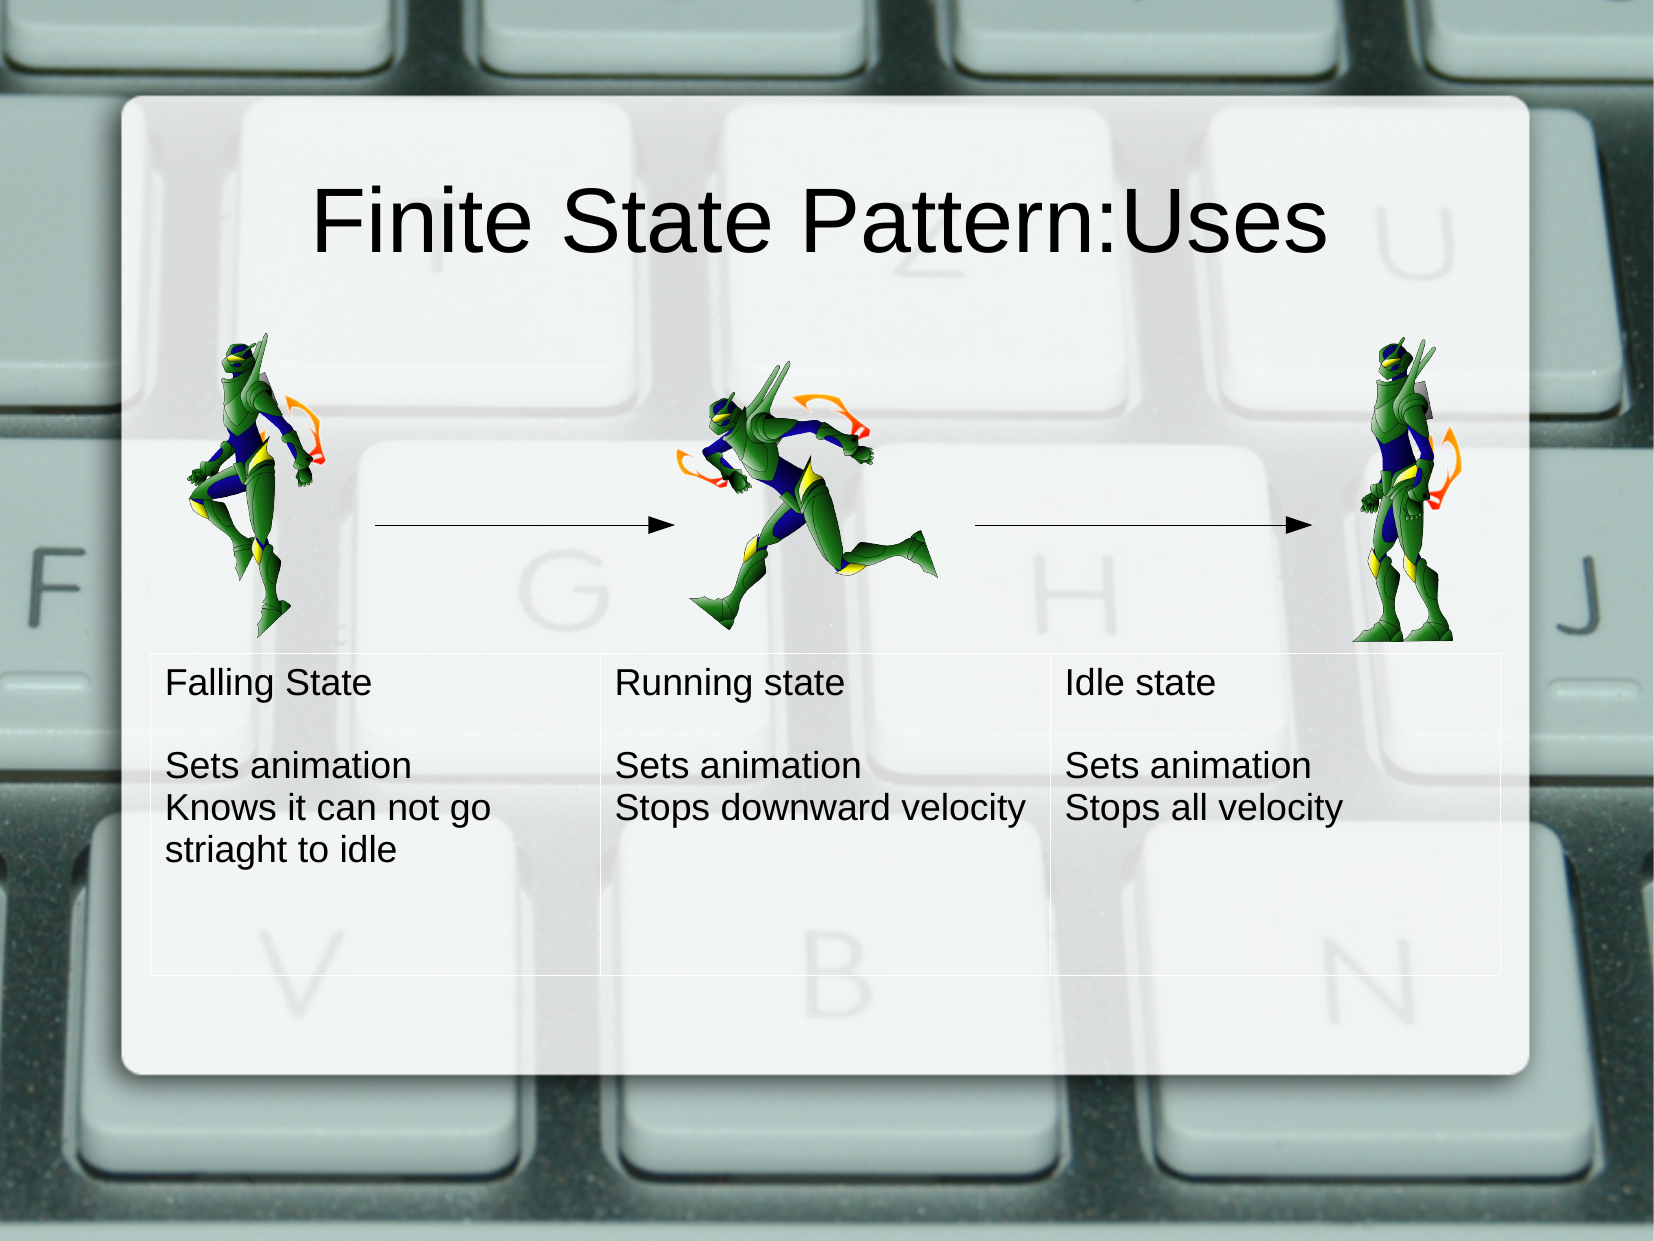

# Finite State Pattern:Uses
| Falling State Sets animation Knows it can not go striaght to idle | Running state Sets animation Stops downward velocity | Idle state Sets animation Stops all velocity |
| --- | --- | --- |